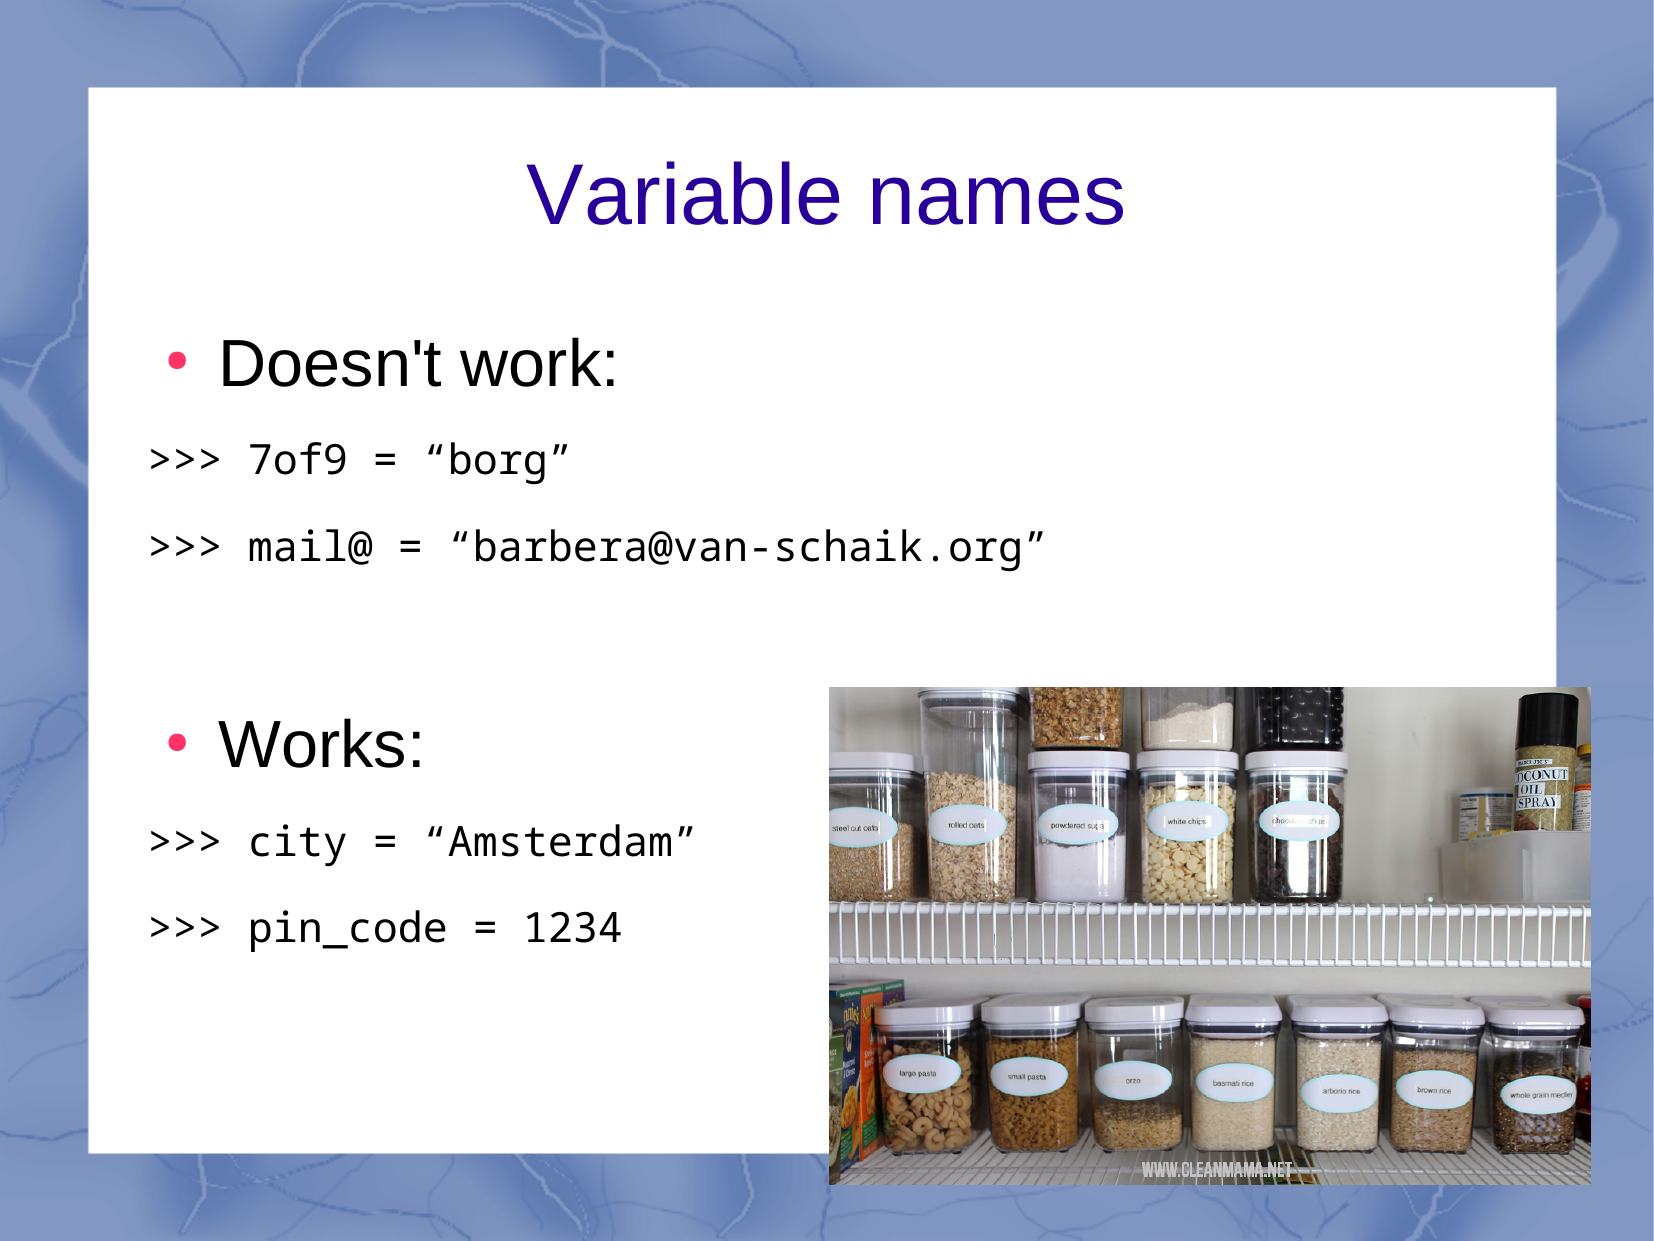

# Variable names
Doesn't work:
>>> 7of9 = “borg”
>>> mail@ = “barbera@van-schaik.org”
Works:
>>> city = “Amsterdam”
>>> pin_code = 1234